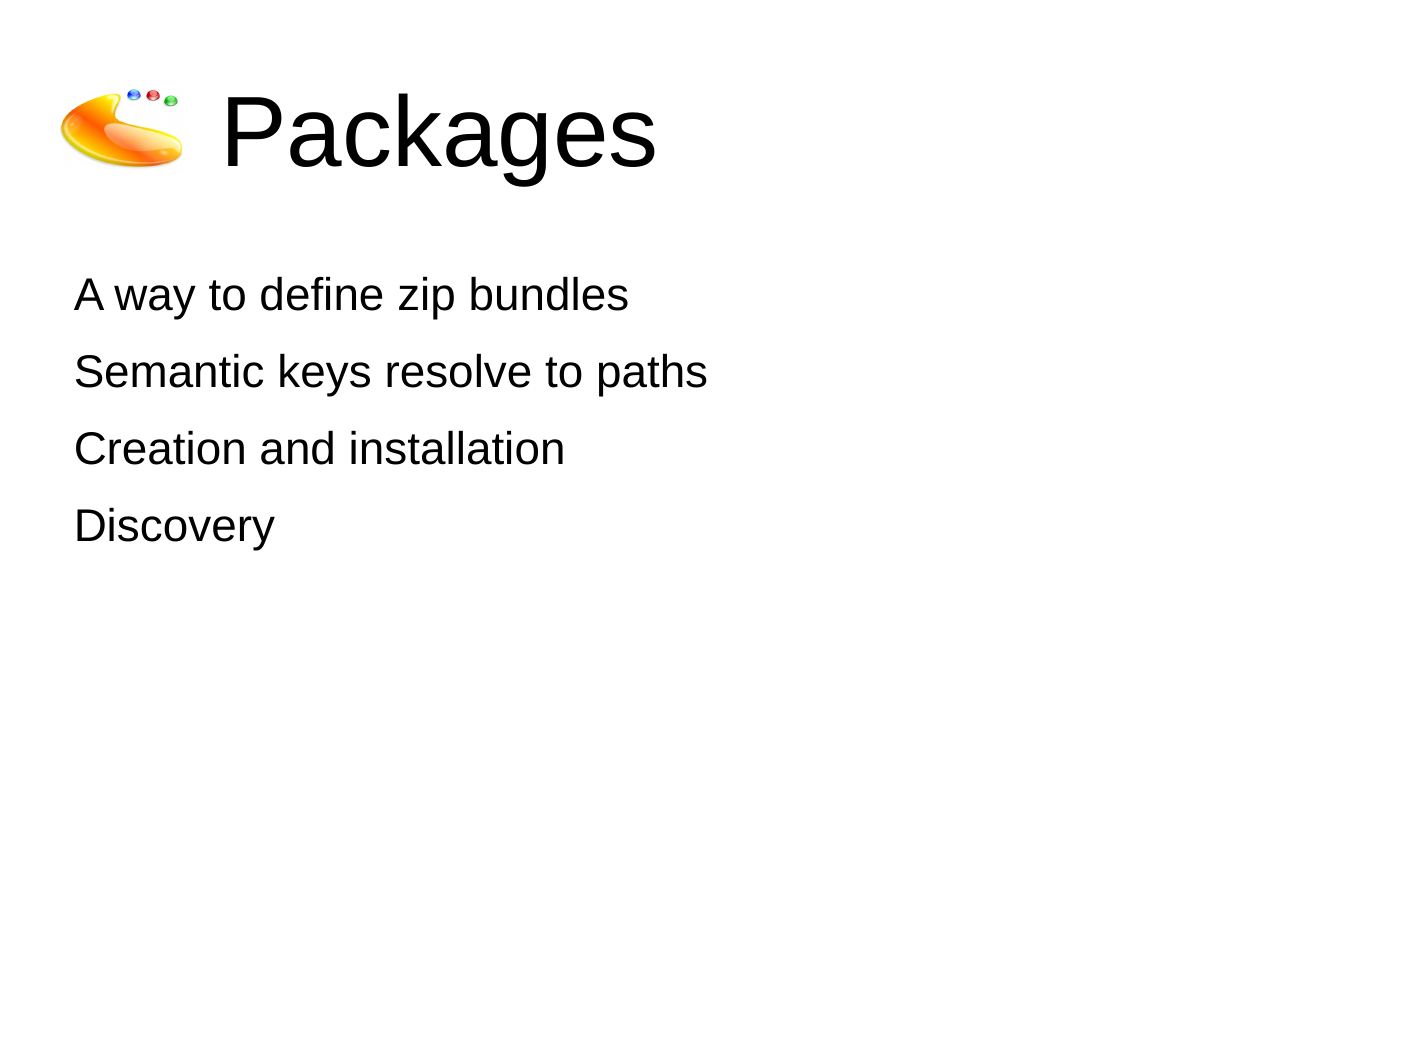

Packages
A way to define zip bundles
Semantic keys resolve to paths
Creation and installation
Discovery